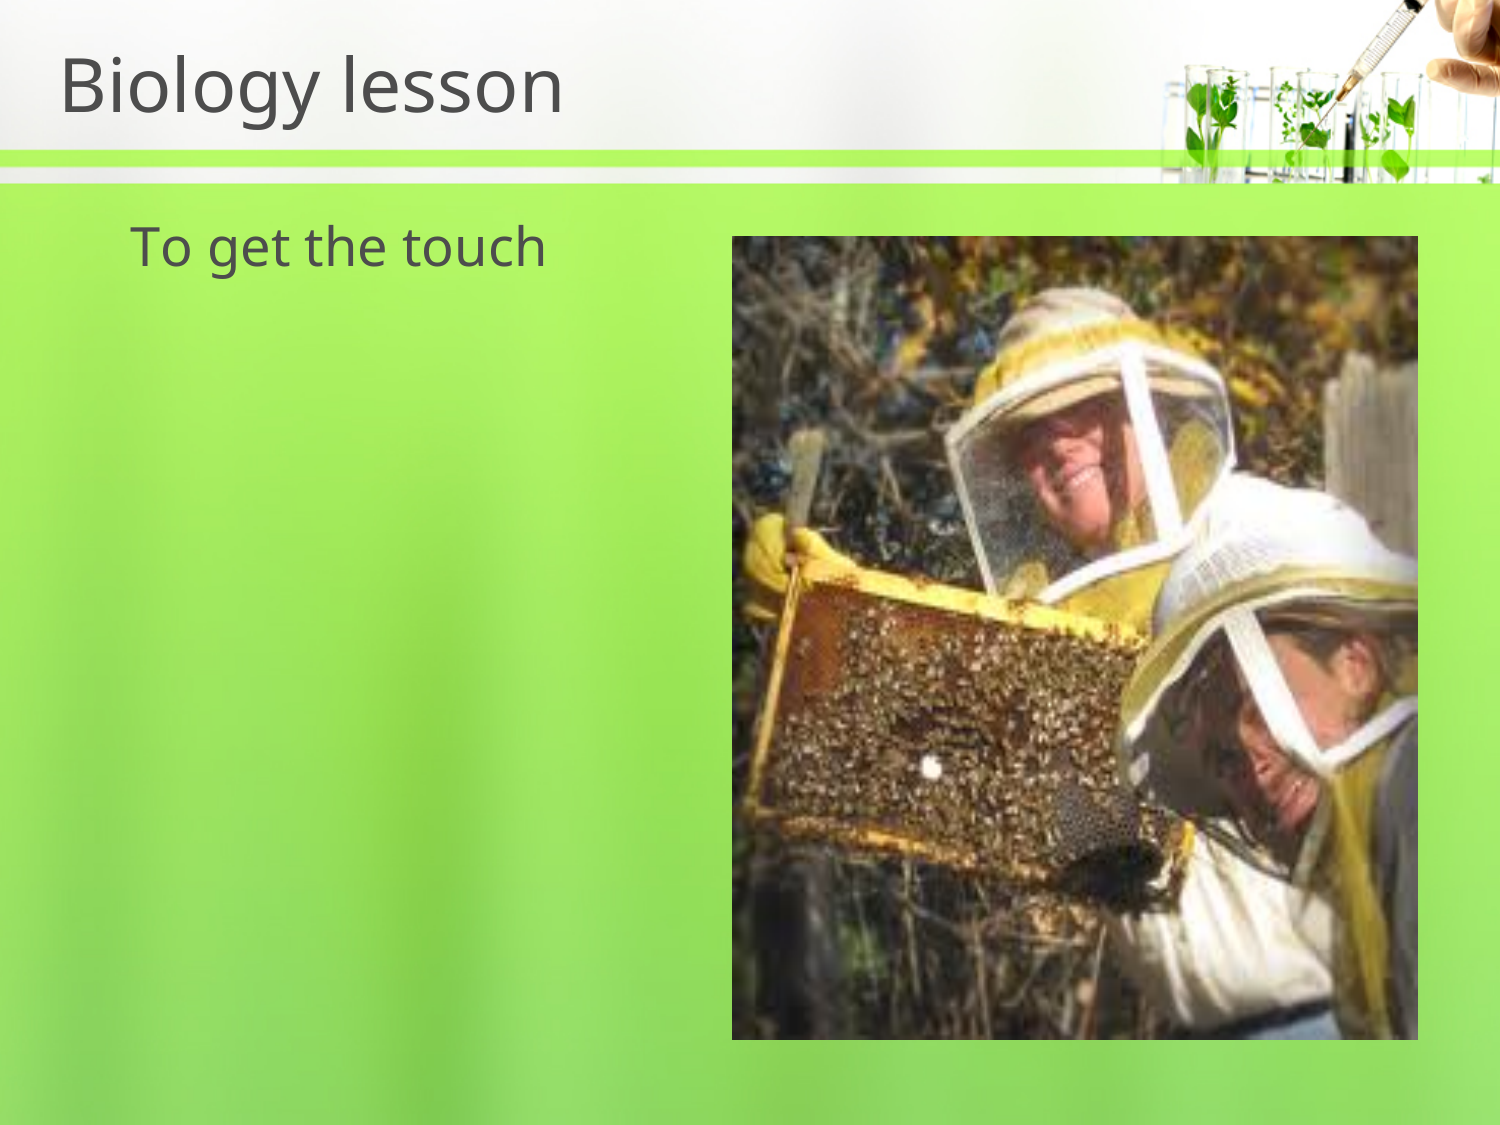

# Biology lesson
To get the touch